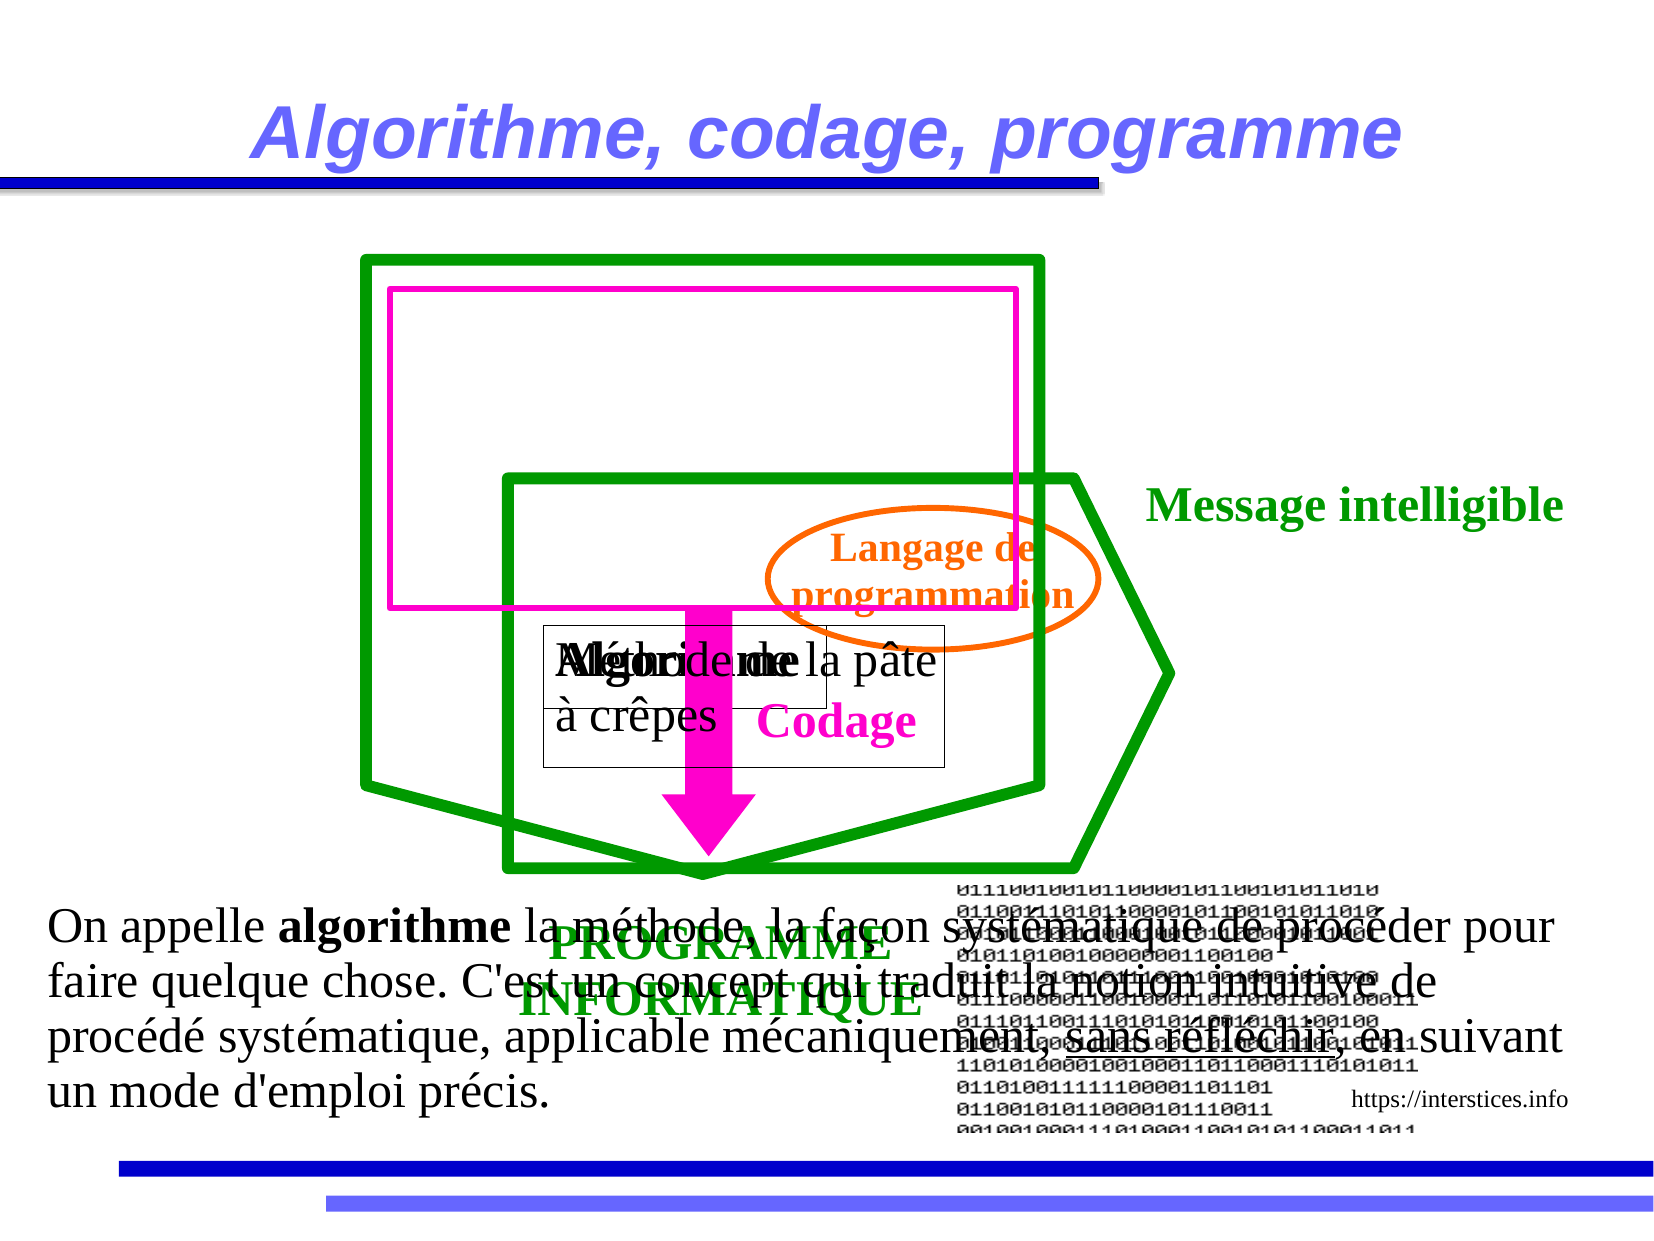

# Algorithme, codage, programme
Codage
Message intelligible
Langage de programmation
Algorithme
Méthode de la pâte à crêpes
On appelle algorithme la méthode, la façon systématique de procéder pour faire quelque chose. C'est un concept qui traduit la notion intuitive de procédé systématique, applicable mécaniquement, sans réfléchir, en suivant un mode d'emploi précis. https://interstices.info
PROGRAMME
INFORMATIQUE